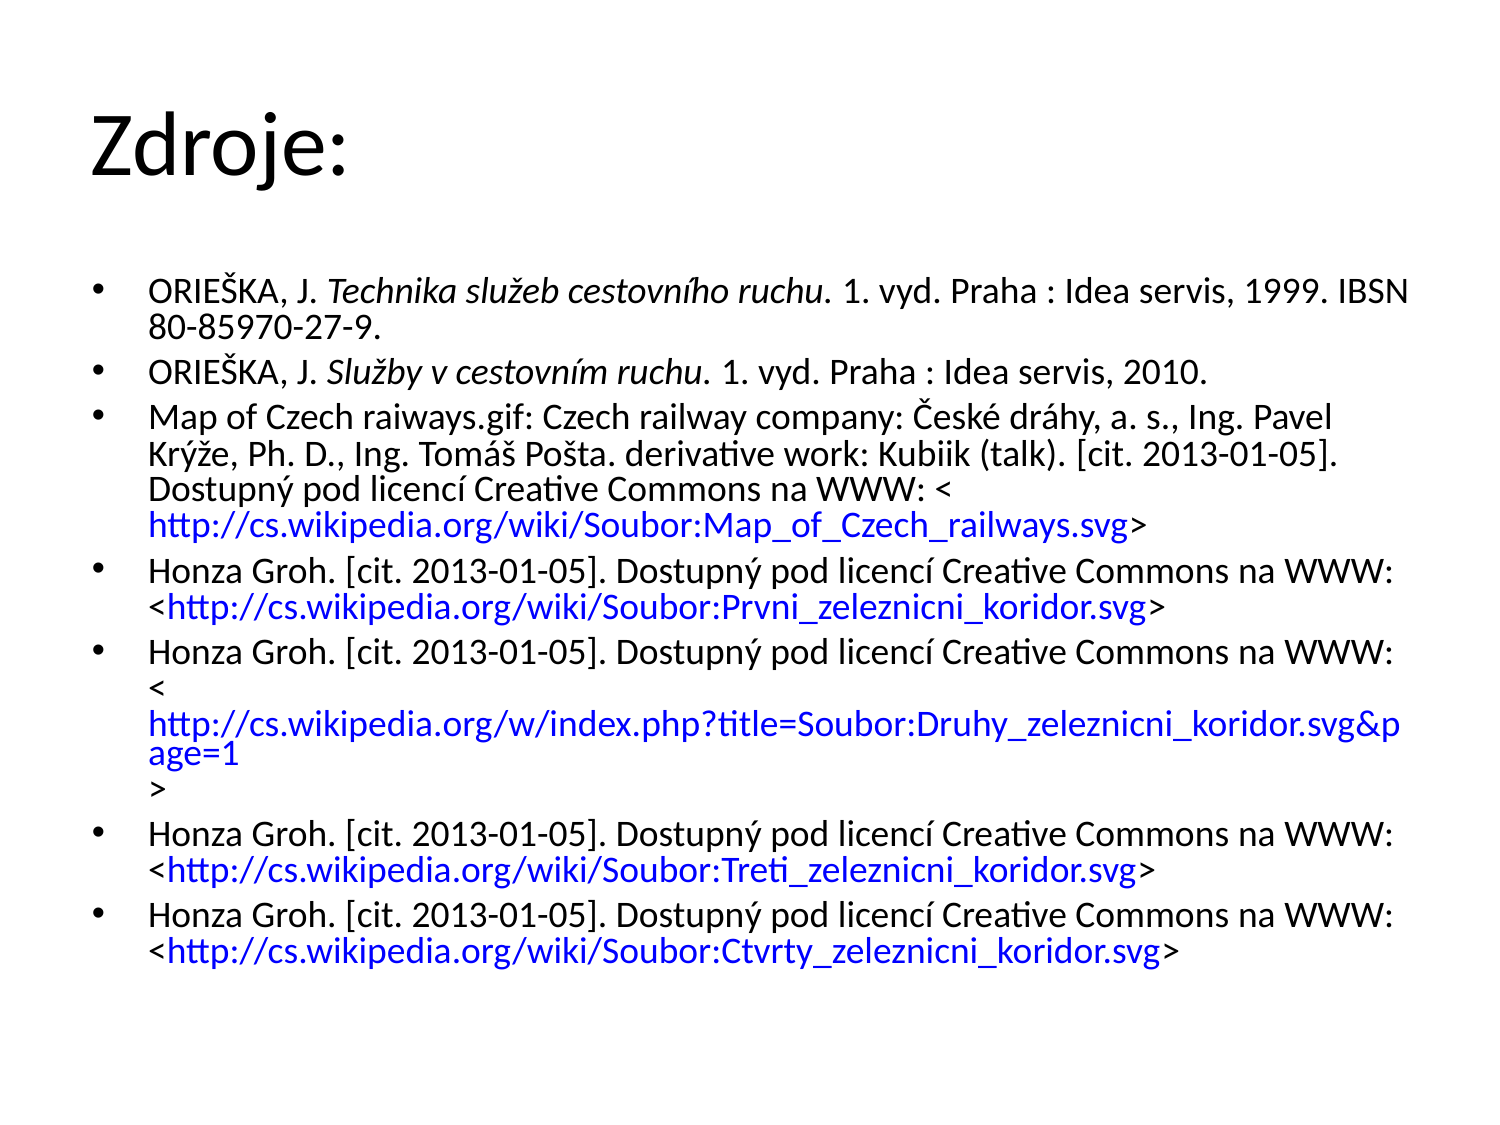

Zdroje:
# ORIEŠKA, J. Technika služeb cestovního ruchu. 1. vyd. Praha : Idea servis, 1999. IBSN 80-85970-27-9.
ORIEŠKA, J. Služby v cestovním ruchu. 1. vyd. Praha : Idea servis, 2010.
Map of Czech raiways.gif: Czech railway company: České dráhy, a. s., Ing. Pavel Krýže, Ph. D., Ing. Tomáš Pošta. derivative work: Kubiik (talk). [cit. 2013-01-05]. Dostupný pod licencí Creative Commons na WWW: <http://cs.wikipedia.org/wiki/Soubor:Map_of_Czech_railways.svg>
Honza Groh. [cit. 2013-01-05]. Dostupný pod licencí Creative Commons na WWW: <http://cs.wikipedia.org/wiki/Soubor:Prvni_zeleznicni_koridor.svg>
Honza Groh. [cit. 2013-01-05]. Dostupný pod licencí Creative Commons na WWW: <http://cs.wikipedia.org/w/index.php?title=Soubor:Druhy_zeleznicni_koridor.svg&page=1>
Honza Groh. [cit. 2013-01-05]. Dostupný pod licencí Creative Commons na WWW: <http://cs.wikipedia.org/wiki/Soubor:Treti_zeleznicni_koridor.svg>
Honza Groh. [cit. 2013-01-05]. Dostupný pod licencí Creative Commons na WWW: <http://cs.wikipedia.org/wiki/Soubor:Ctvrty_zeleznicni_koridor.svg>